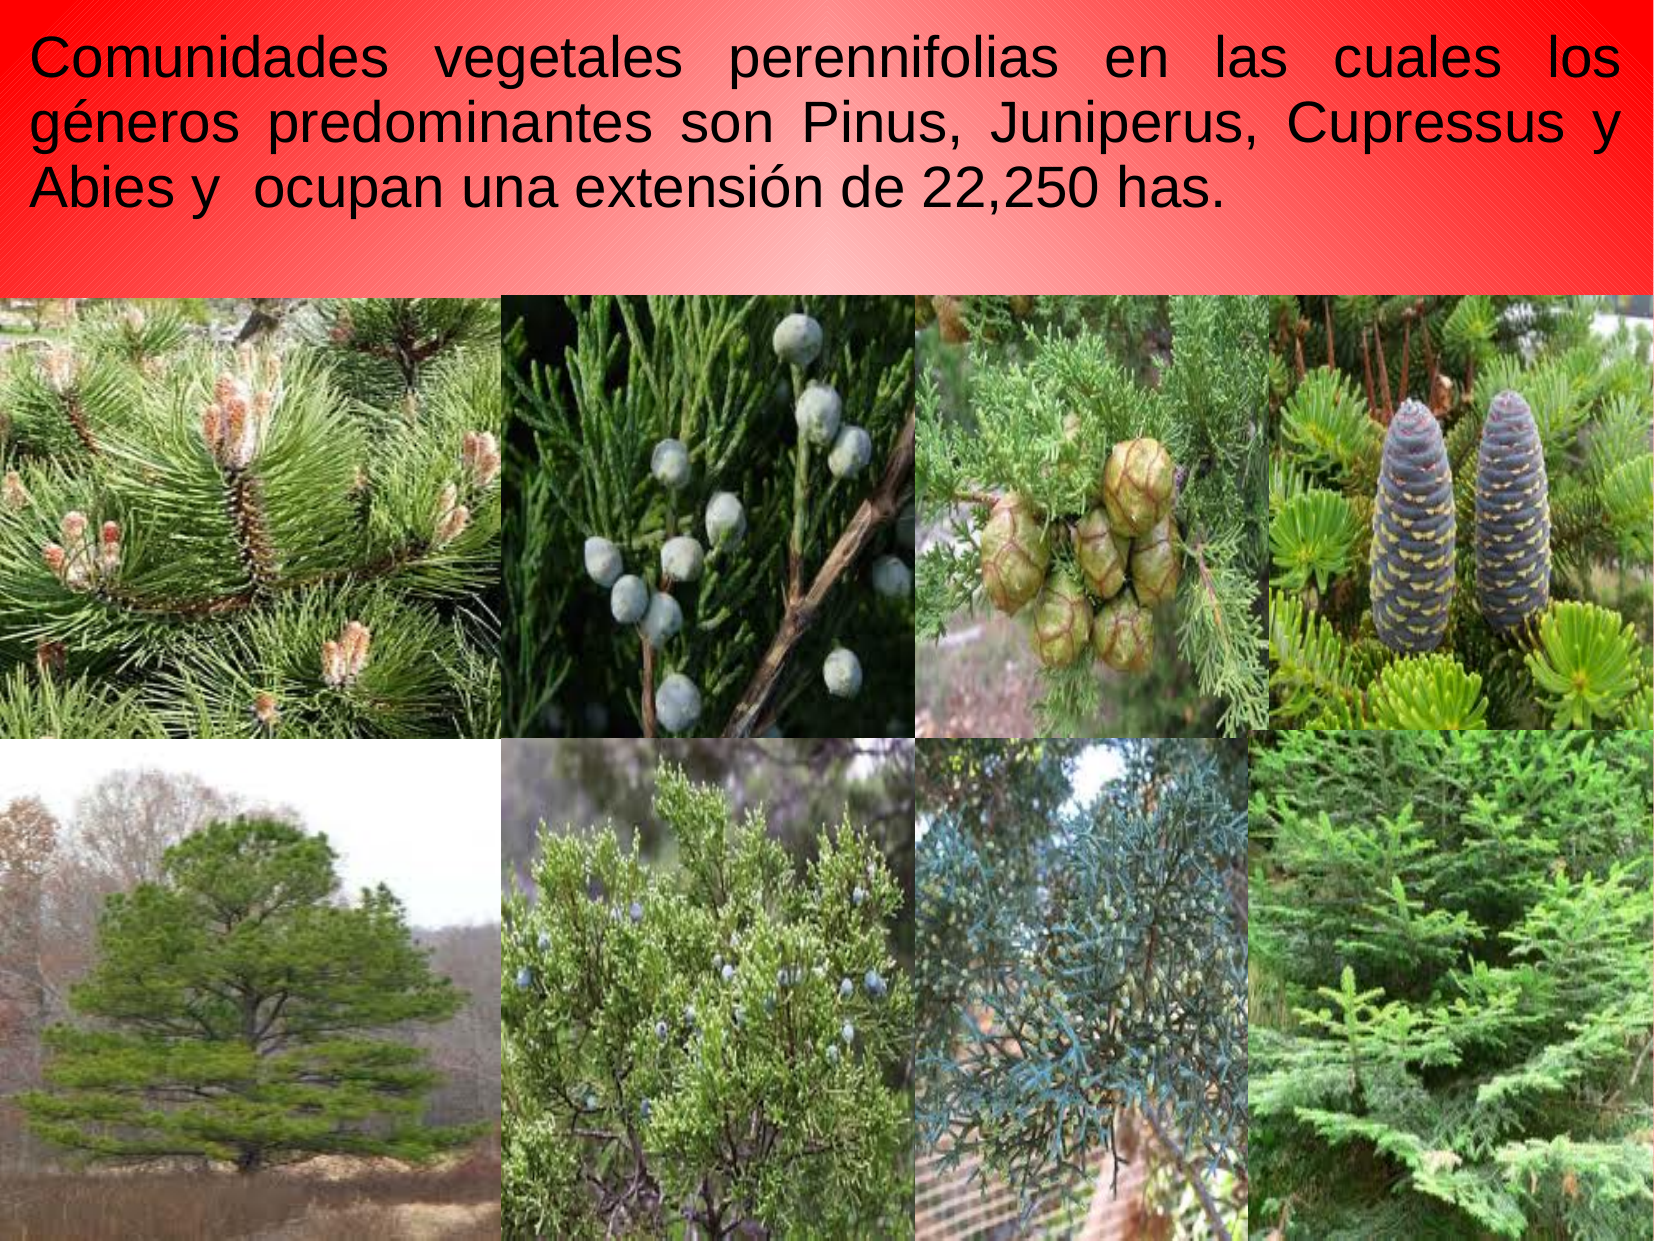

# Comunidades vegetales perennifolias en las cuales los géneros predominantes son Pinus, Juniperus, Cupressus y Abies y ocupan una extensión de 22,250 has.